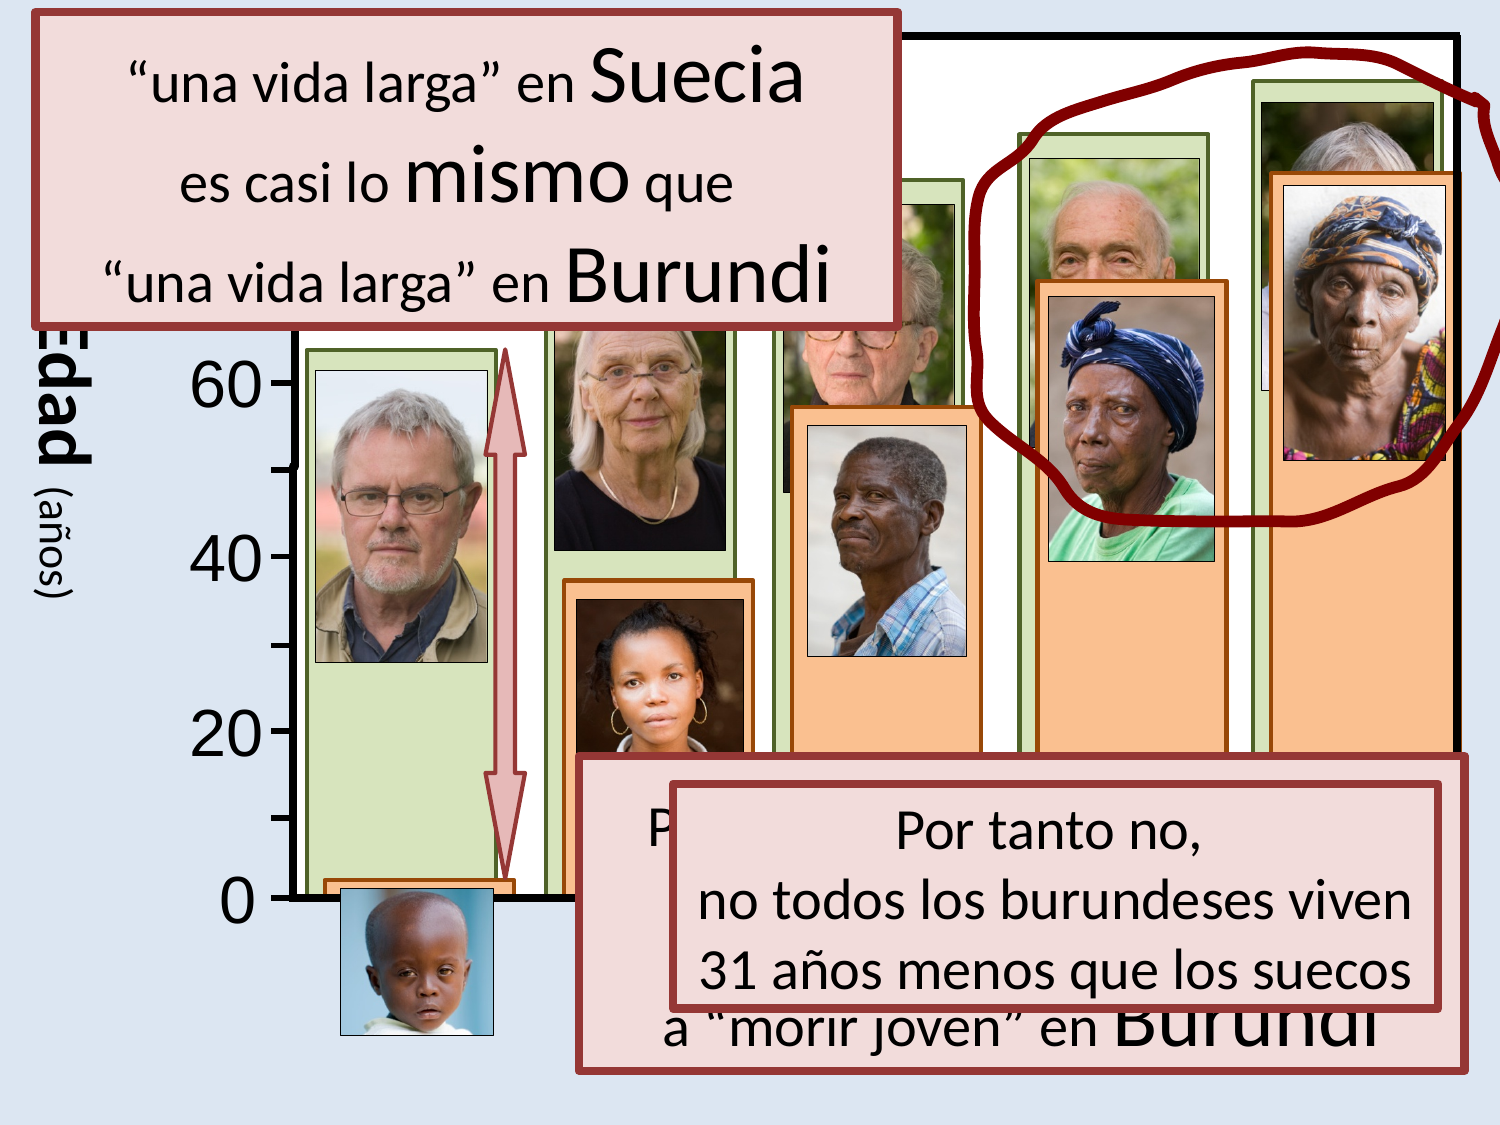

100
80
60
40
20
0
“una vida larga” en Suecia
es casi lo mismo que
“una vida larga” en Burundi
2007
Edad (años)
Pero “morir joven” en Suecia
es muy distinto
a “morir joven” en Burundi
Por tanto no,
no todos los burundeses viven 31 años menos que los suecos